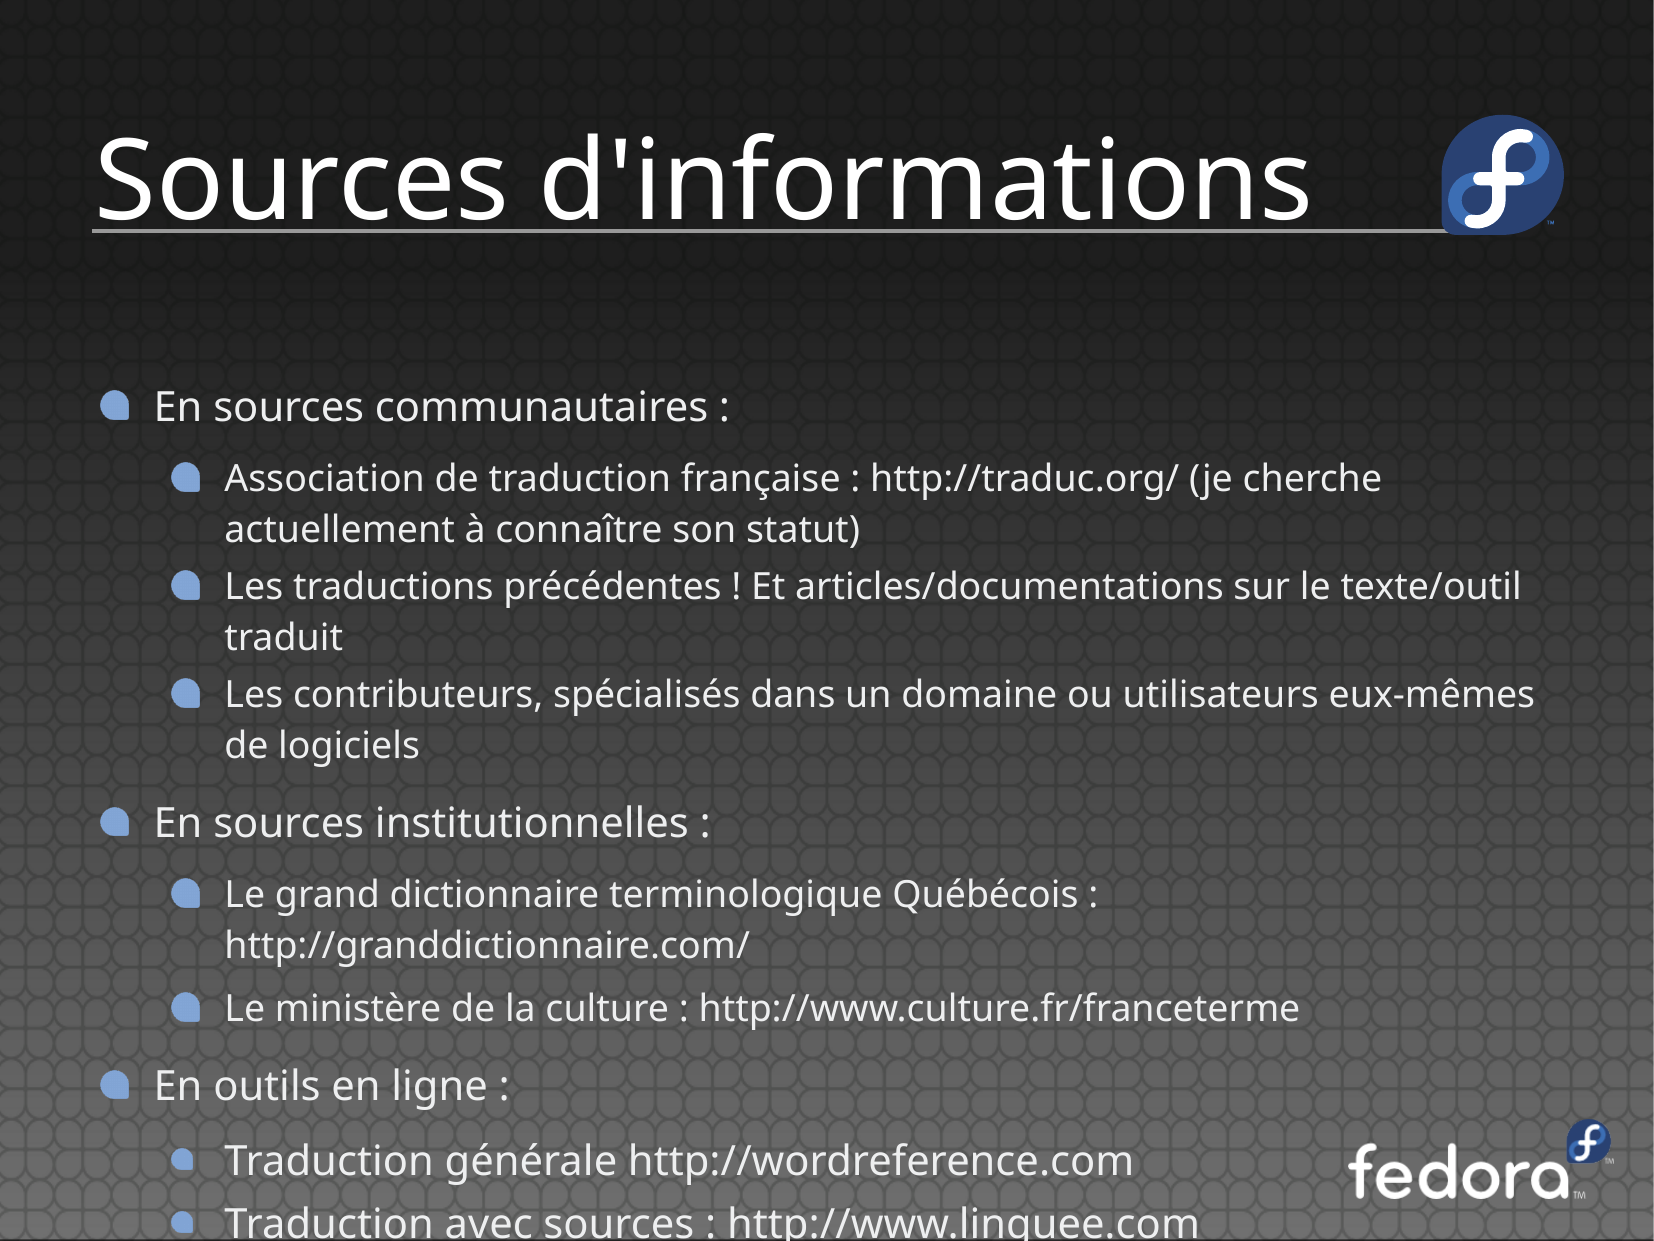

Sources d'informations
# En sources communautaires :
Association de traduction française : http://traduc.org/ (je cherche actuellement à connaître son statut)
Les traductions précédentes ! Et articles/documentations sur le texte/outil traduit
Les contributeurs, spécialisés dans un domaine ou utilisateurs eux-mêmes de logiciels
En sources institutionnelles :
Le grand dictionnaire terminologique Québécois : http://granddictionnaire.com/
Le ministère de la culture : http://www.culture.fr/franceterme
En outils en ligne :
Traduction générale http://wordreference.com
Traduction avec sources : http://www.linguee.com